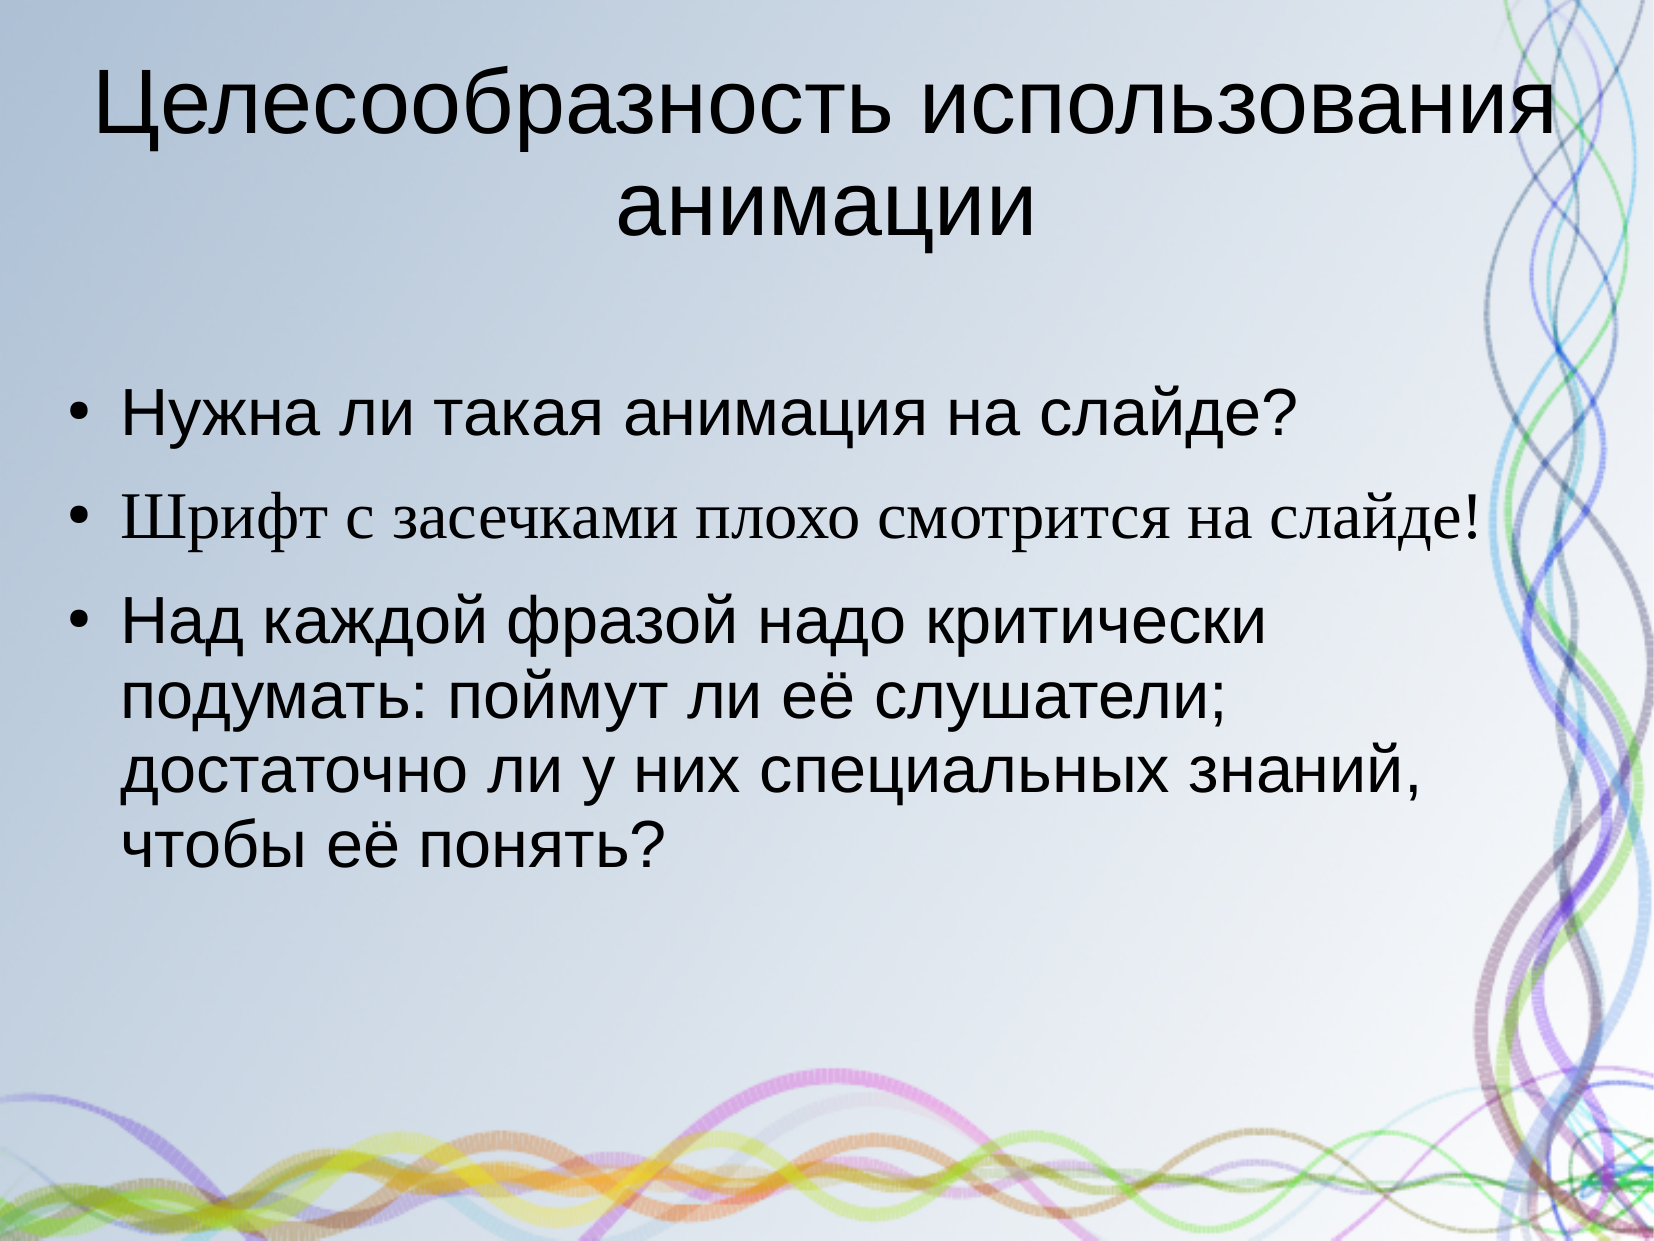

# Целесообразность использования анимации
Нужна ли такая анимация на слайде?
Шрифт с засечками плохо смотрится на слайде!
Над каждой фразой надо критически подумать: поймут ли её слушатели; достаточно ли у них специальных знаний, чтобы её понять?